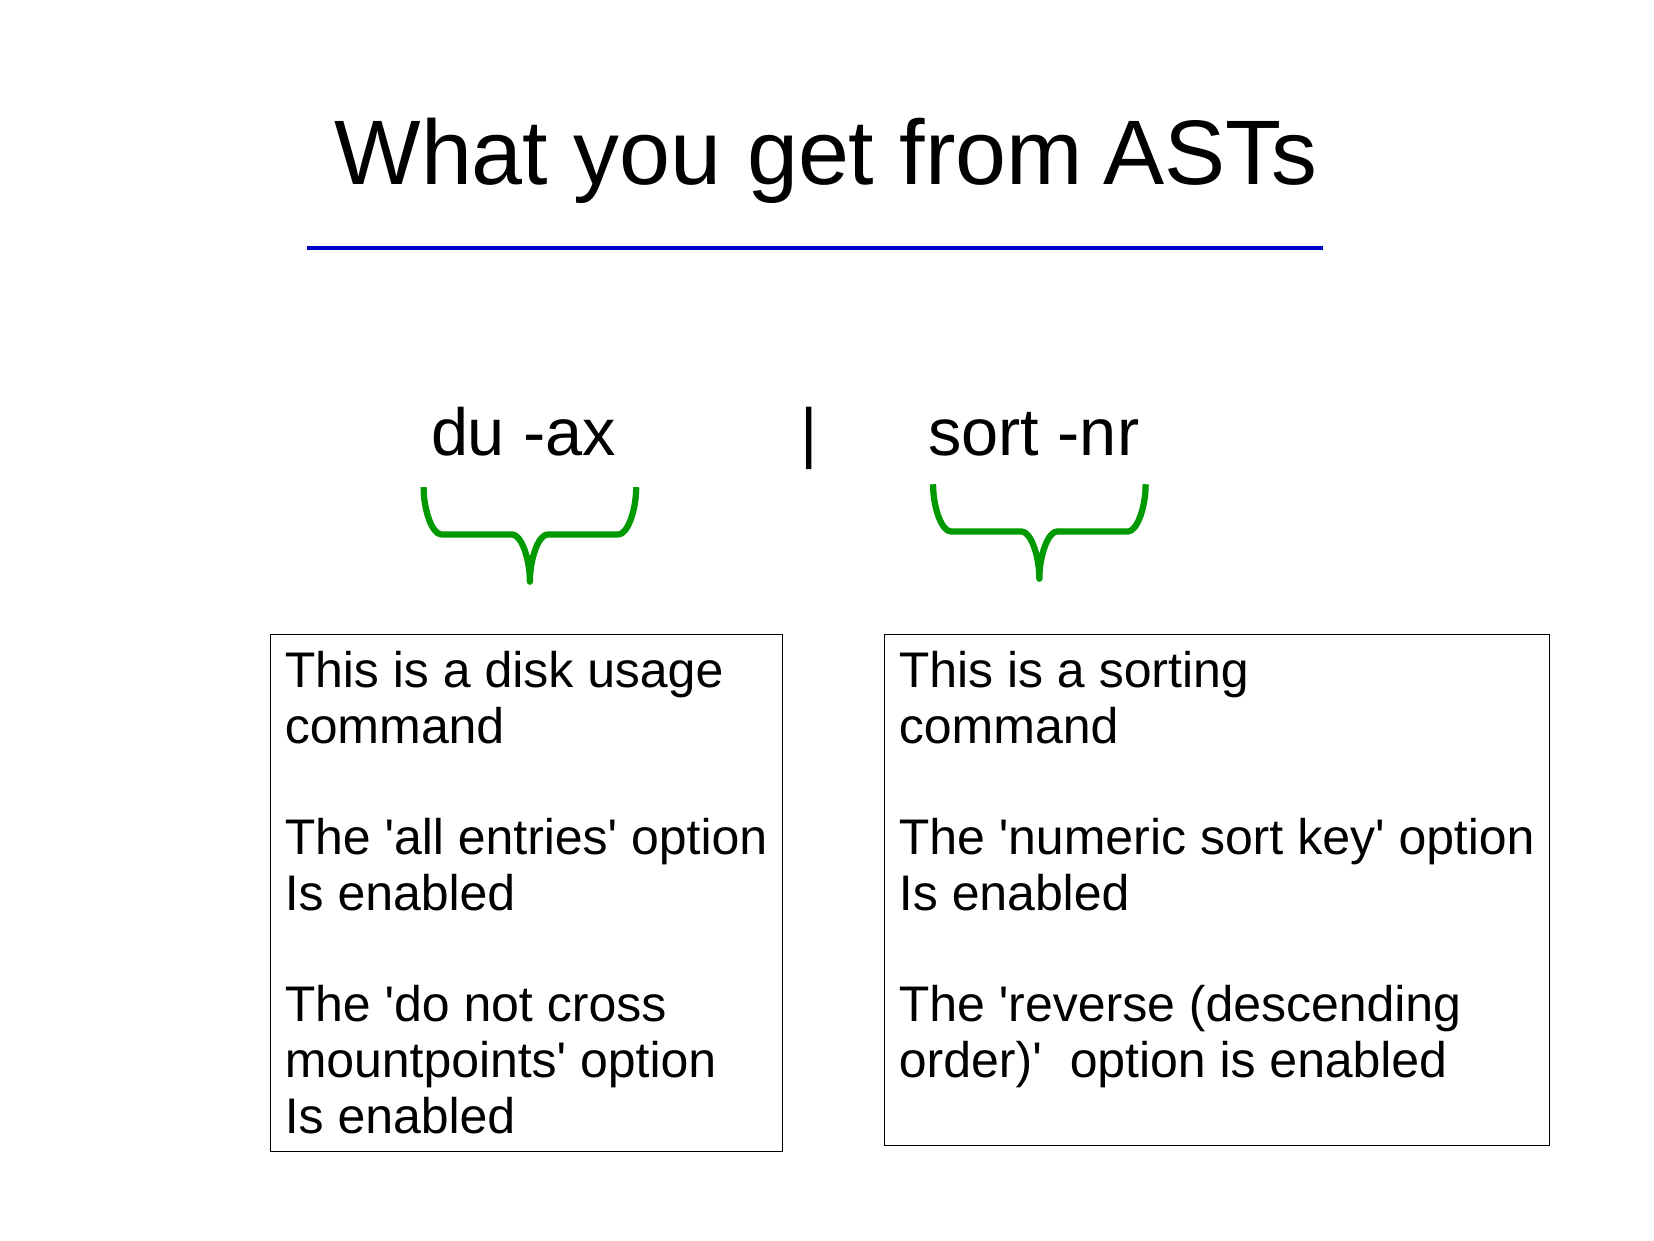

# What you get from ASTs
 du -ax | sort -nr
This is a disk usage
command
The 'all entries' option
Is enabled
The 'do not cross
mountpoints' option
Is enabled
This is a sorting
command
The 'numeric sort key' option
Is enabled
The 'reverse (descending
order)' option is enabled